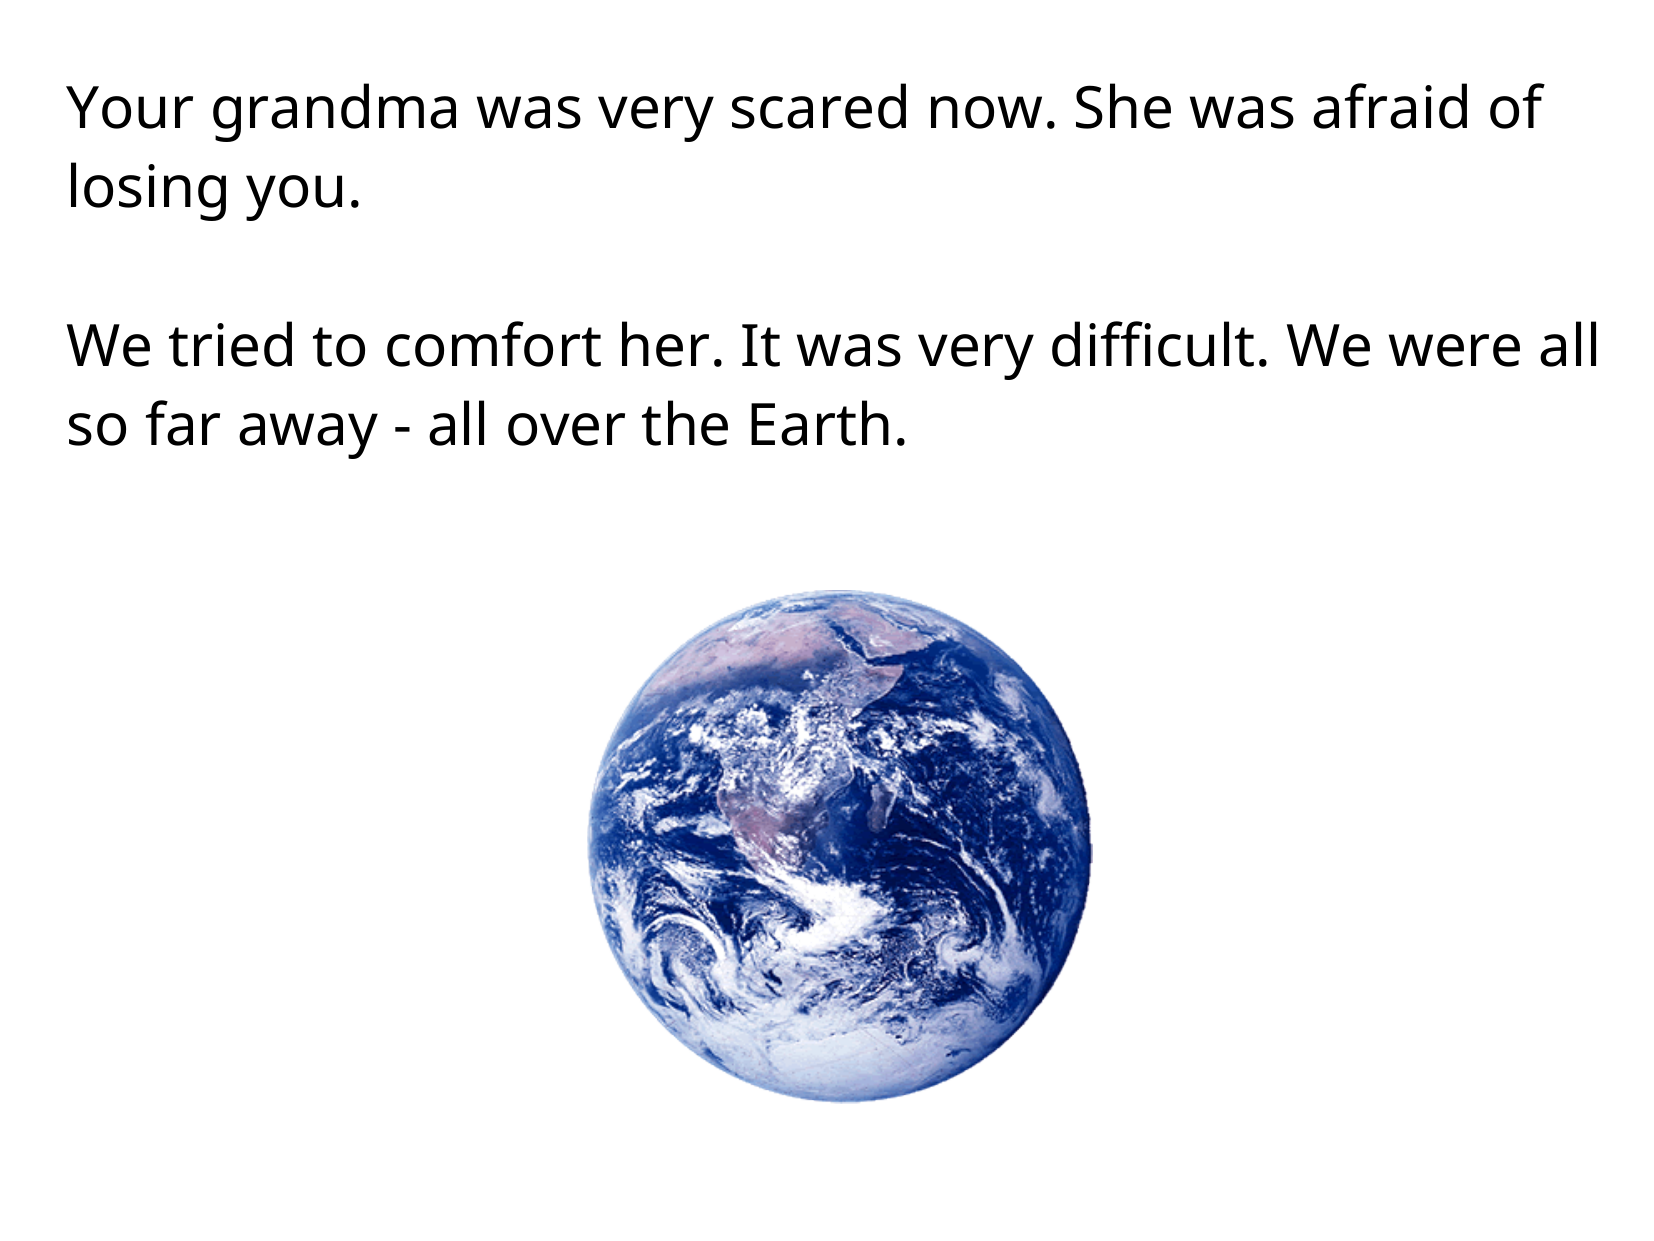

Your grandma was very scared now. She was afraid of
losing you.
We tried to comfort her. It was very difficult. We were all
so far away - all over the Earth.